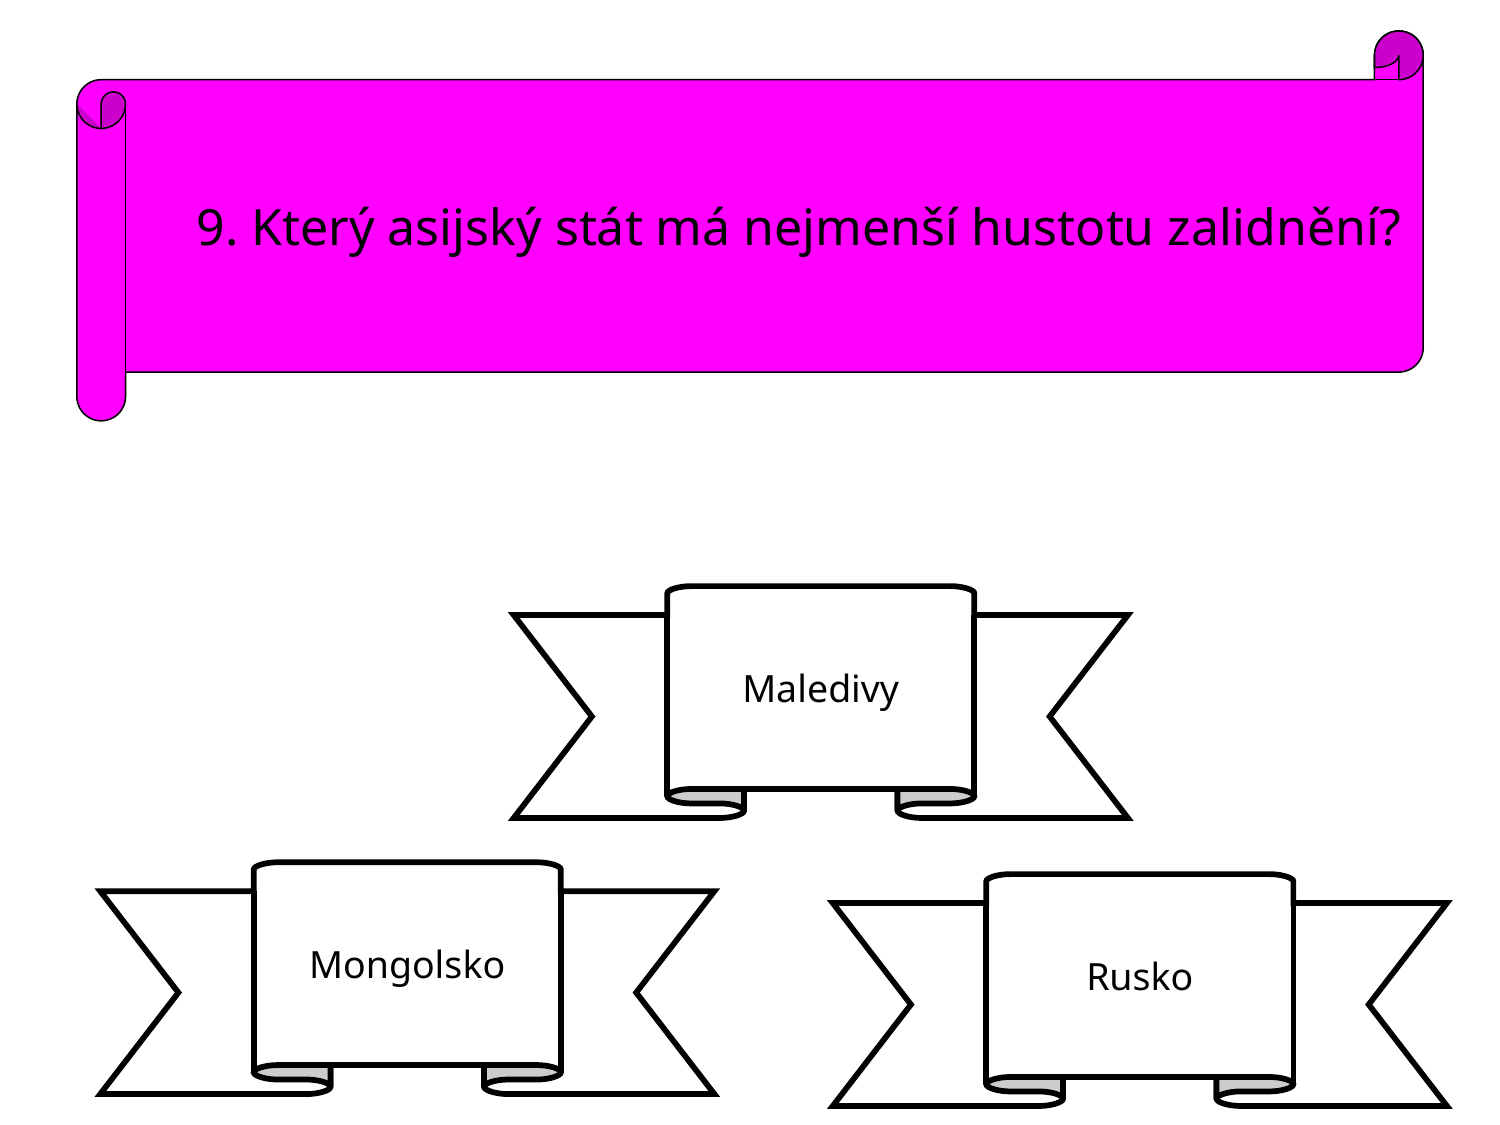

9. Který asijský stát má nejmenší hustotu zalidnění?
Maledivy
Mongolsko
Rusko